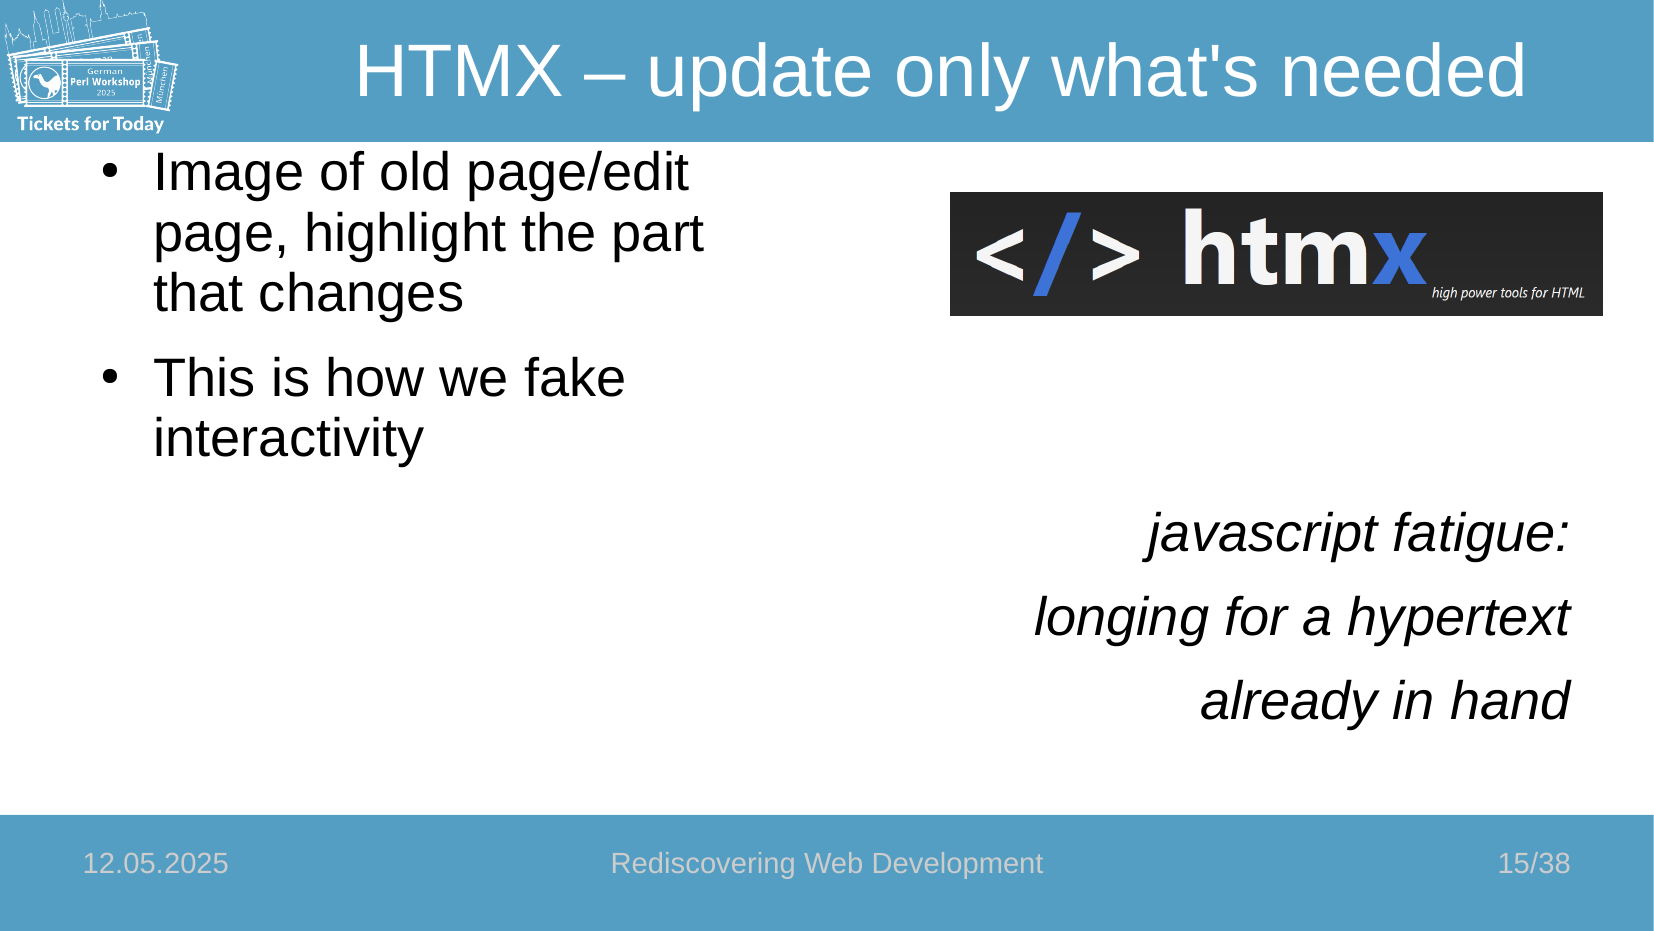

# HTMX – update only what's needed
Image of old page/edit page, highlight the part that changes
This is how we fake interactivity
javascript fatigue:
longing for a hypertext
already in hand
08. März 2019
15